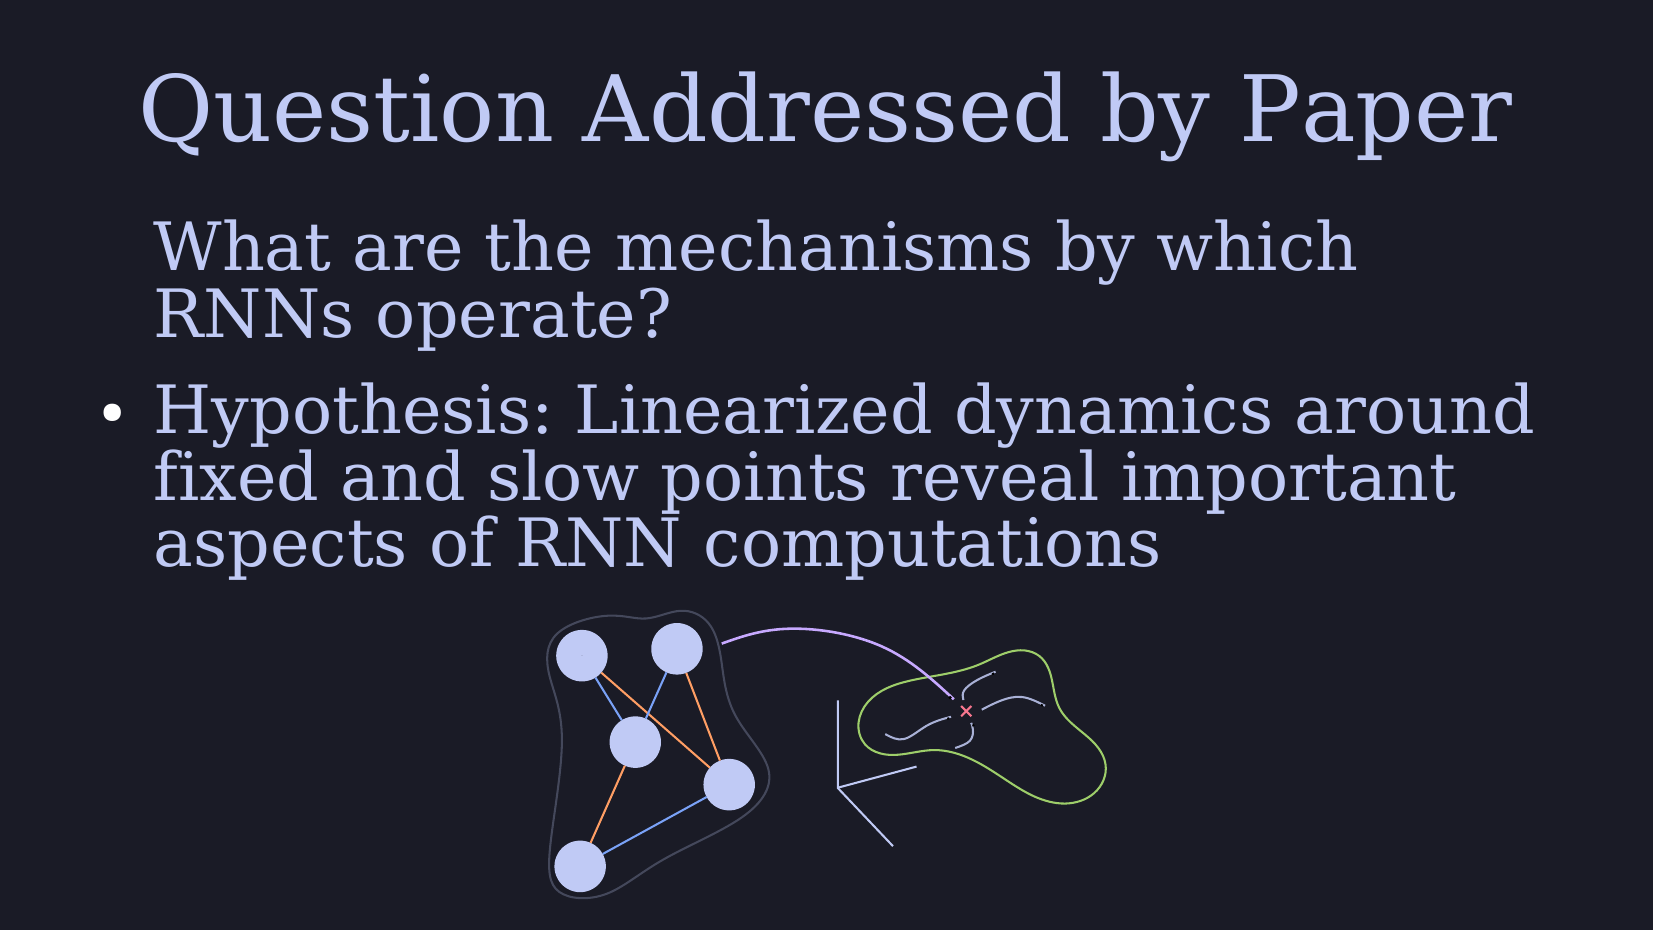

# Question Addressed by Paper
What are the mechanisms by which RNNs operate?
Hypothesis: Linearized dynamics around fixed and slow points reveal important aspects of RNN computations